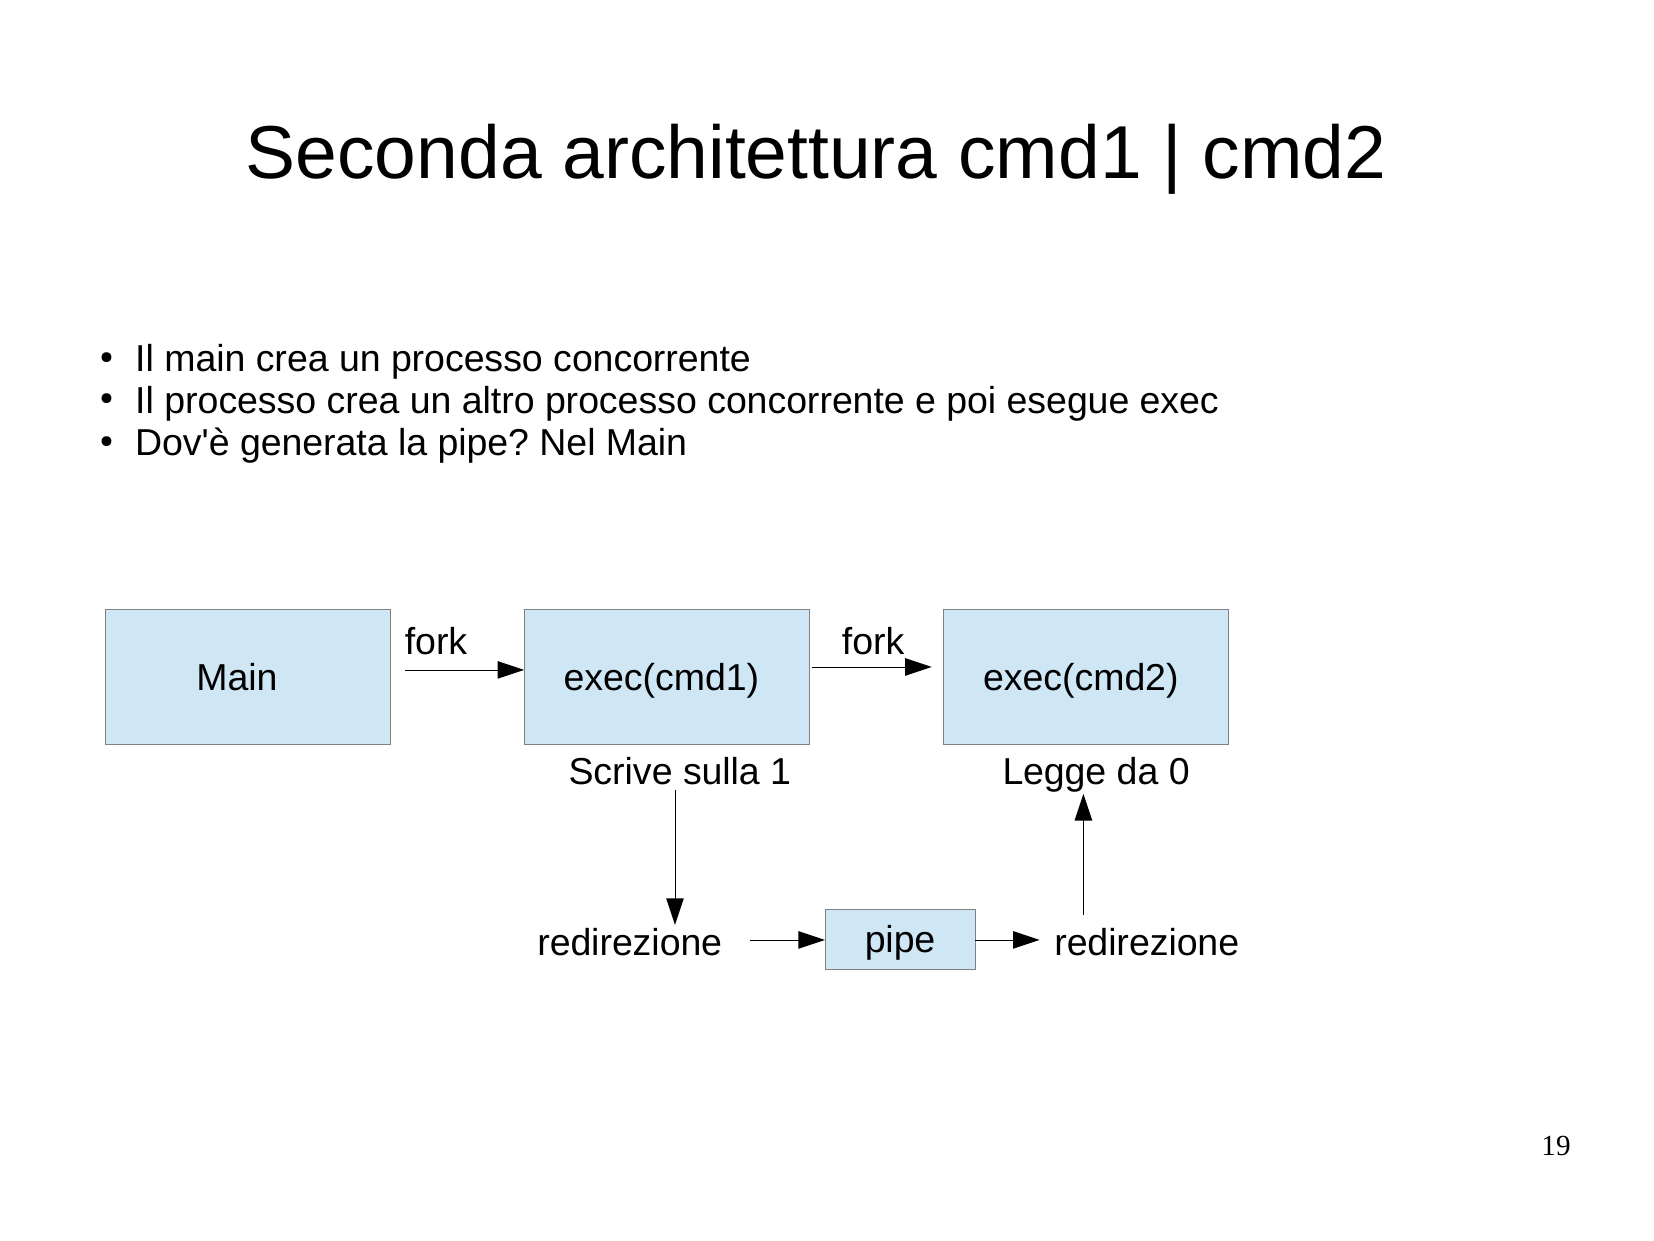

# Seconda architettura cmd1 | cmd2
Il main crea un processo concorrente
Il processo crea un altro processo concorrente e poi esegue exec
Dov'è generata la pipe? Nel Main
exec(cmd1)
exec(cmd2)
Main
fork
fork
Scrive sulla 1
Legge da 0
pipe
redirezione
redirezione
19